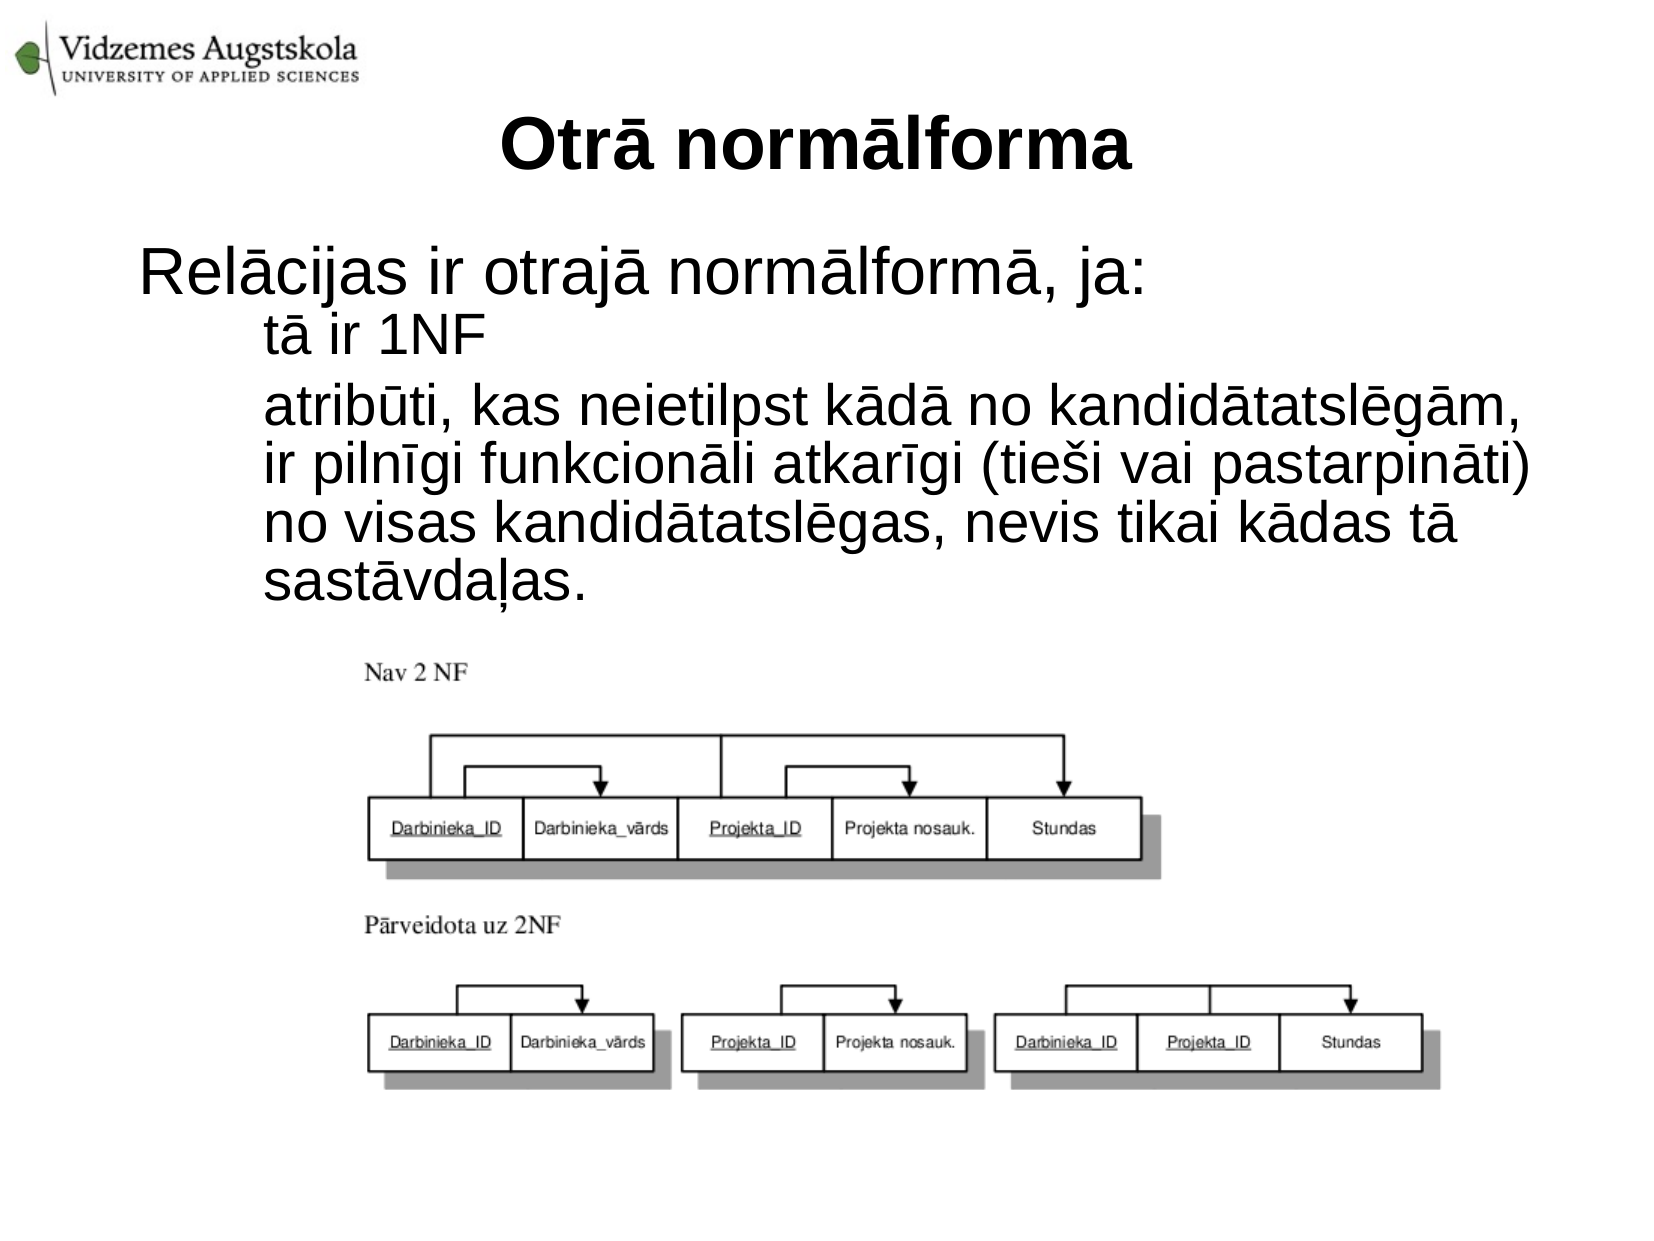

# Otrā normālforma
Relācijas ir otrajā normālformā, ja:
tā ir 1NF
atribūti, kas neietilpst kādā no kandidātatslēgām, ir pilnīgi funkcionāli atkarīgi (tieši vai pastarpināti) no visas kandidātatslēgas, nevis tikai kādas tā sastāvdaļas.